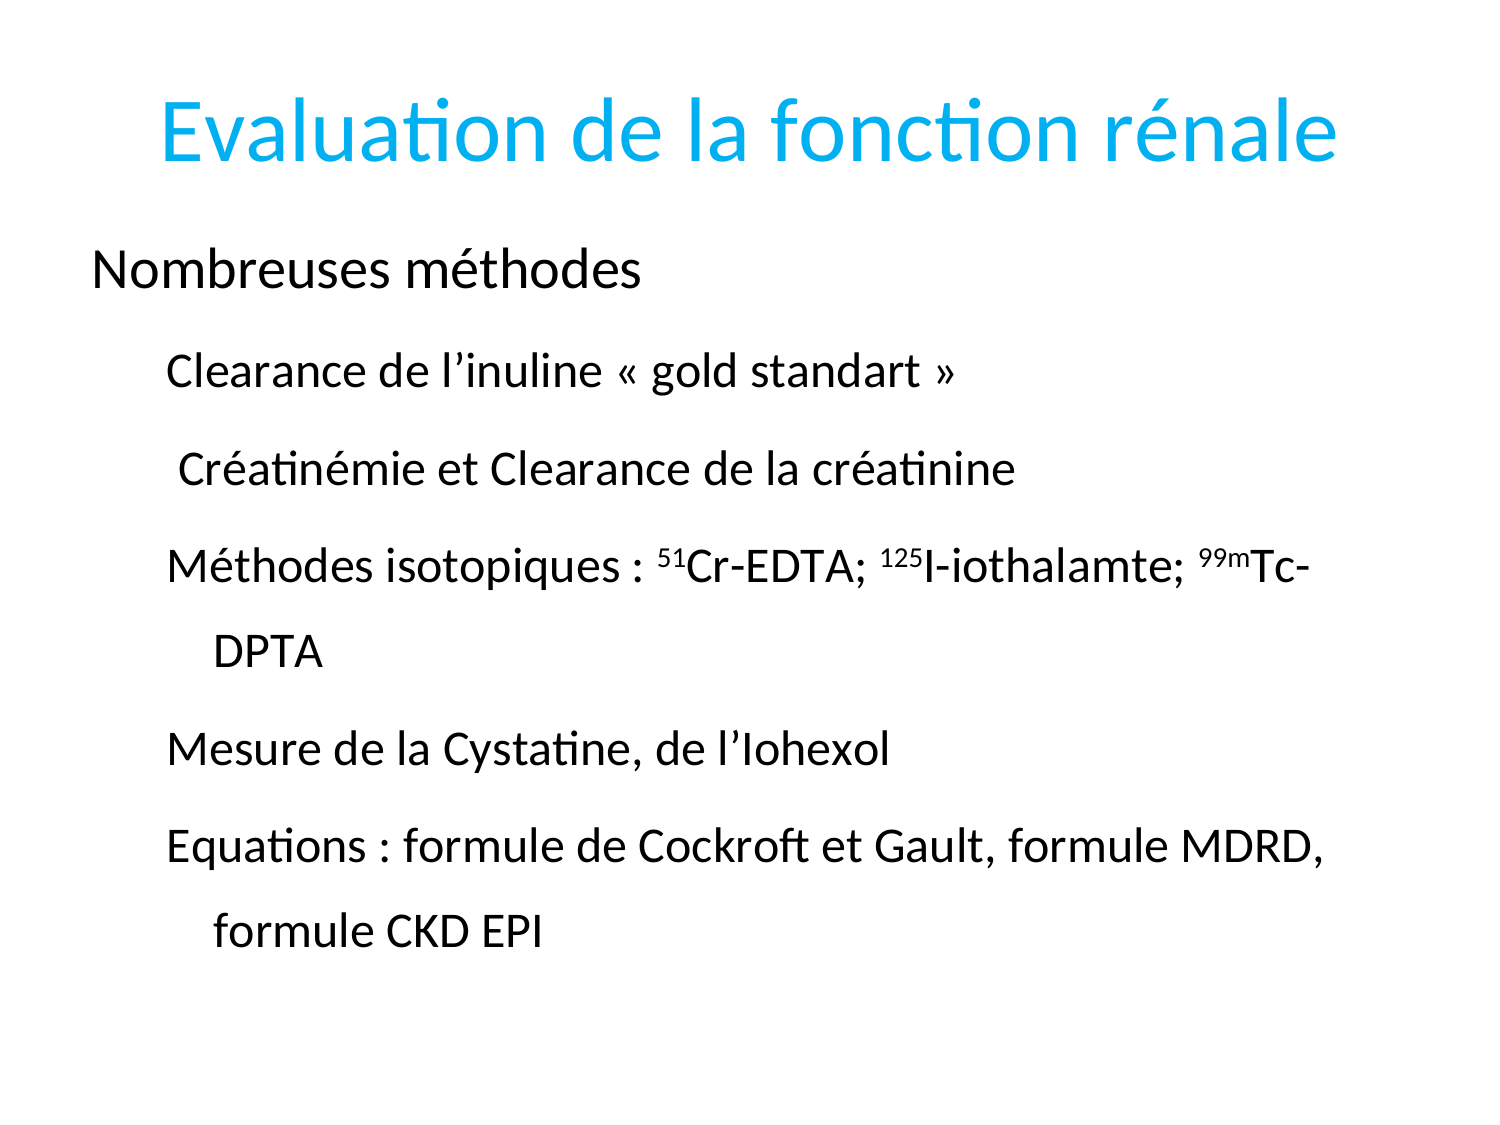

# Evaluation de la fonction rénale
Nombreuses méthodes
Clearance de l’inuline « gold standart »
 Créatinémie et Clearance de la créatinine
Méthodes isotopiques : 51Cr-EDTA; 125I-iothalamte; 99mTc-DPTA
Mesure de la Cystatine, de l’Iohexol
Equations : formule de Cockroft et Gault, formule MDRD, formule CKD EPI